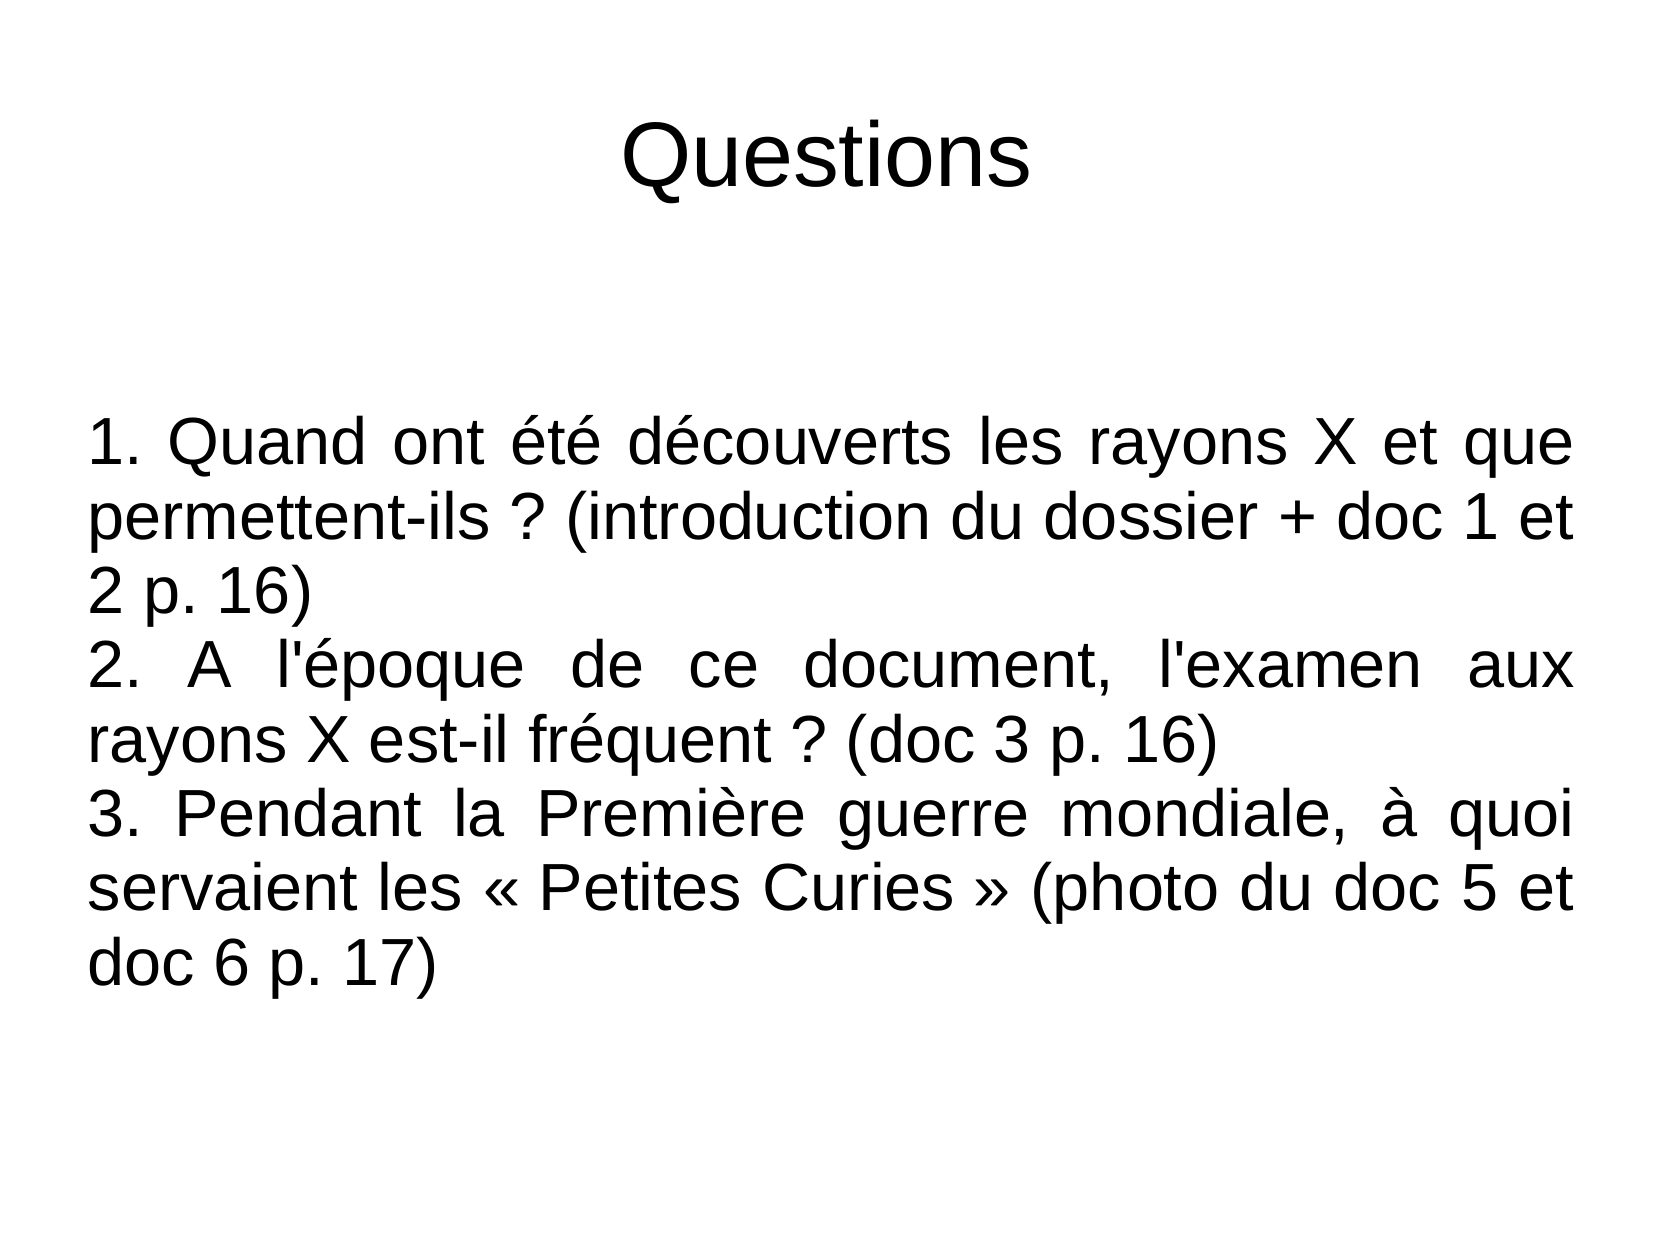

Questions
1. Quand ont été découverts les rayons X et que permettent-ils ? (introduction du dossier + doc 1 et 2 p. 16)
2. A l'époque de ce document, l'examen aux rayons X est-il fréquent ? (doc 3 p. 16)
3. Pendant la Première guerre mondiale, à quoi servaient les « Petites Curies » (photo du doc 5 et doc 6 p. 17)